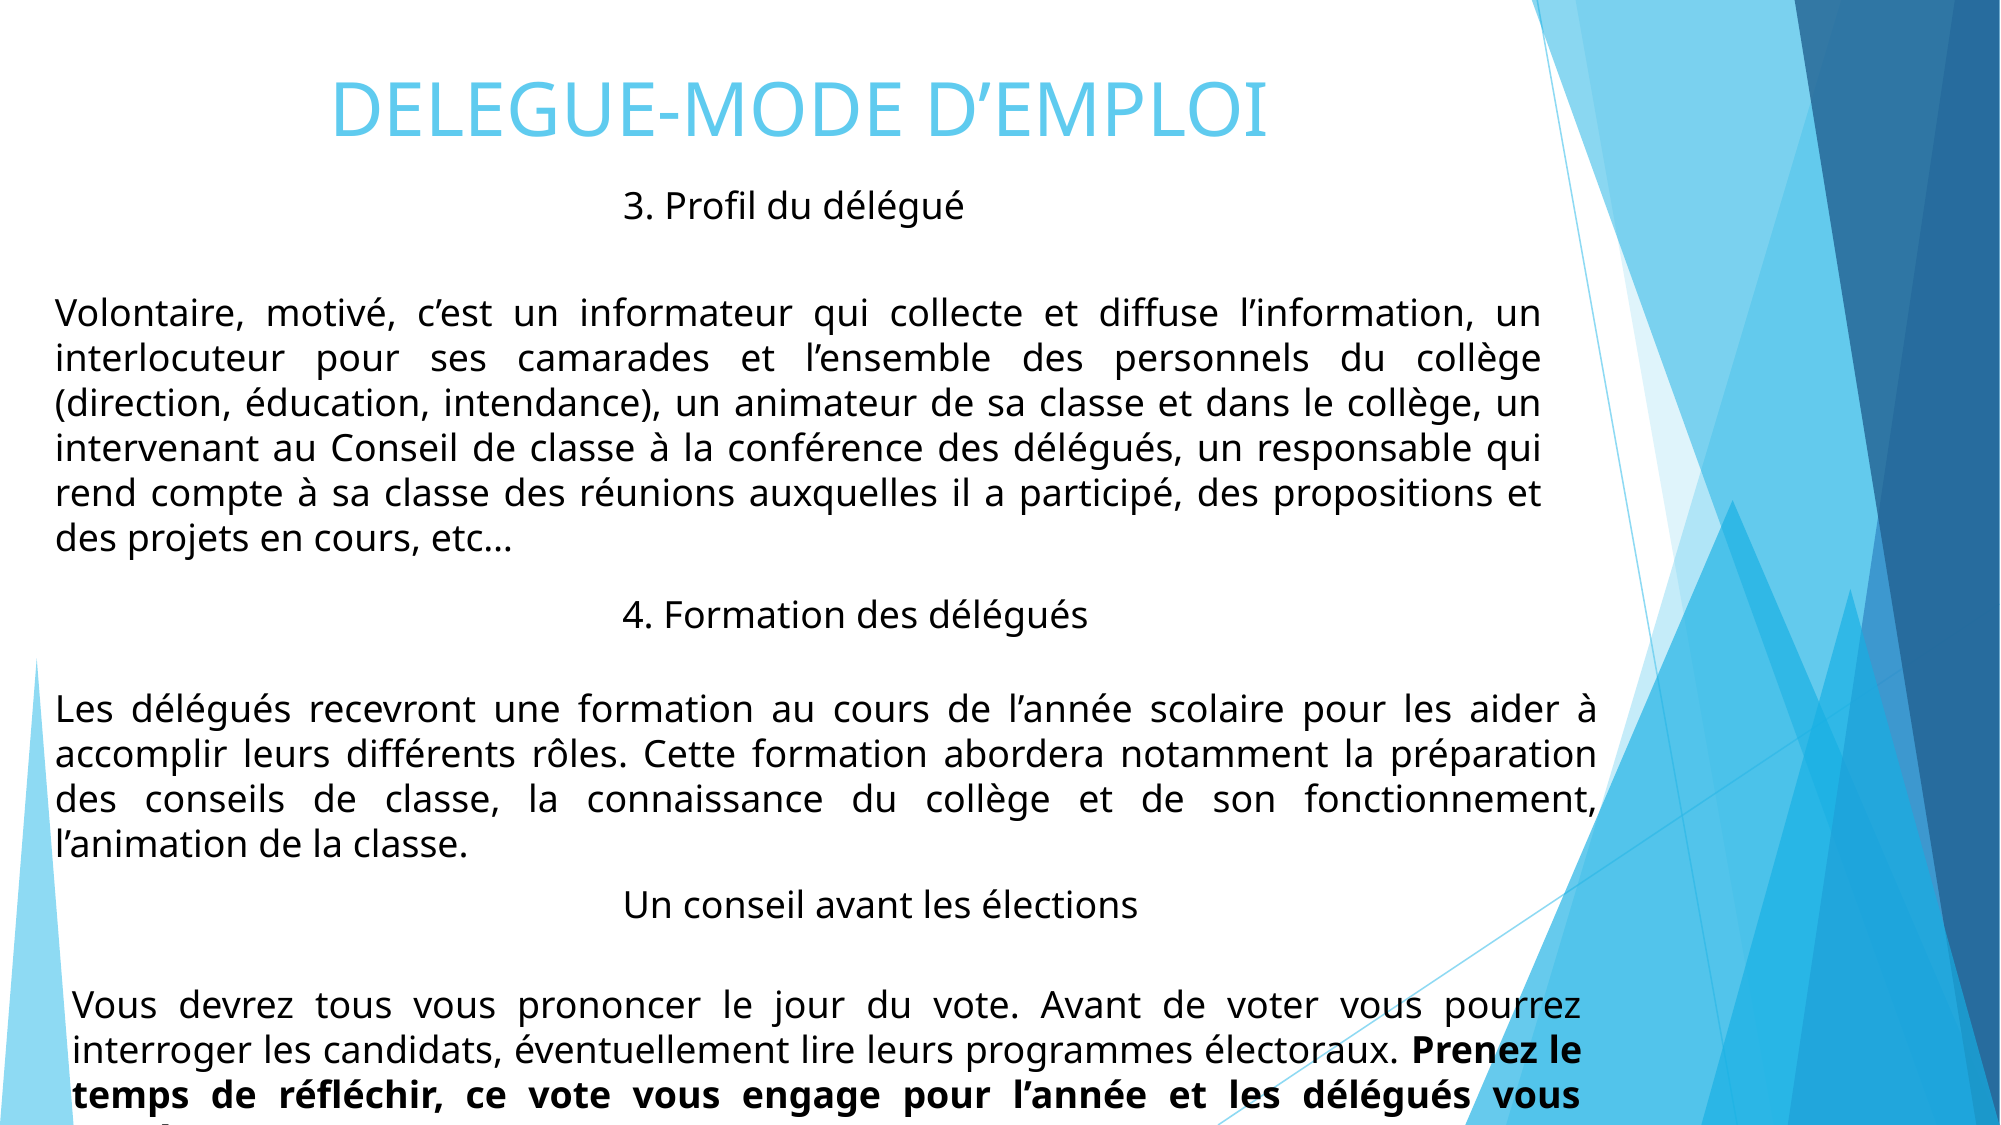

# DELEGUE-MODE D’EMPLOI
3. Profil du délégué
Volontaire, motivé, c’est un informateur qui collecte et diffuse l’information, un interlocuteur pour ses camarades et l’ensemble des personnels du collège (direction, éducation, intendance), un animateur de sa classe et dans le collège, un intervenant au Conseil de classe à la conférence des délégués, un responsable qui rend compte à sa classe des réunions auxquelles il a participé, des propositions et des projets en cours, etc…
 4. Formation des délégués
Les délégués recevront une formation au cours de l’année scolaire pour les aider à accomplir leurs différents rôles. Cette formation abordera notamment la préparation des conseils de classe, la connaissance du collège et de son fonctionnement, l’animation de la classe.
Un conseil avant les élections
Vous devrez tous vous prononcer le jour du vote. Avant de voter vous pourrez interroger les candidats, éventuellement lire leurs programmes électoraux. Prenez le temps de réfléchir, ce vote vous engage pour l’année et les délégués vous représenteront.